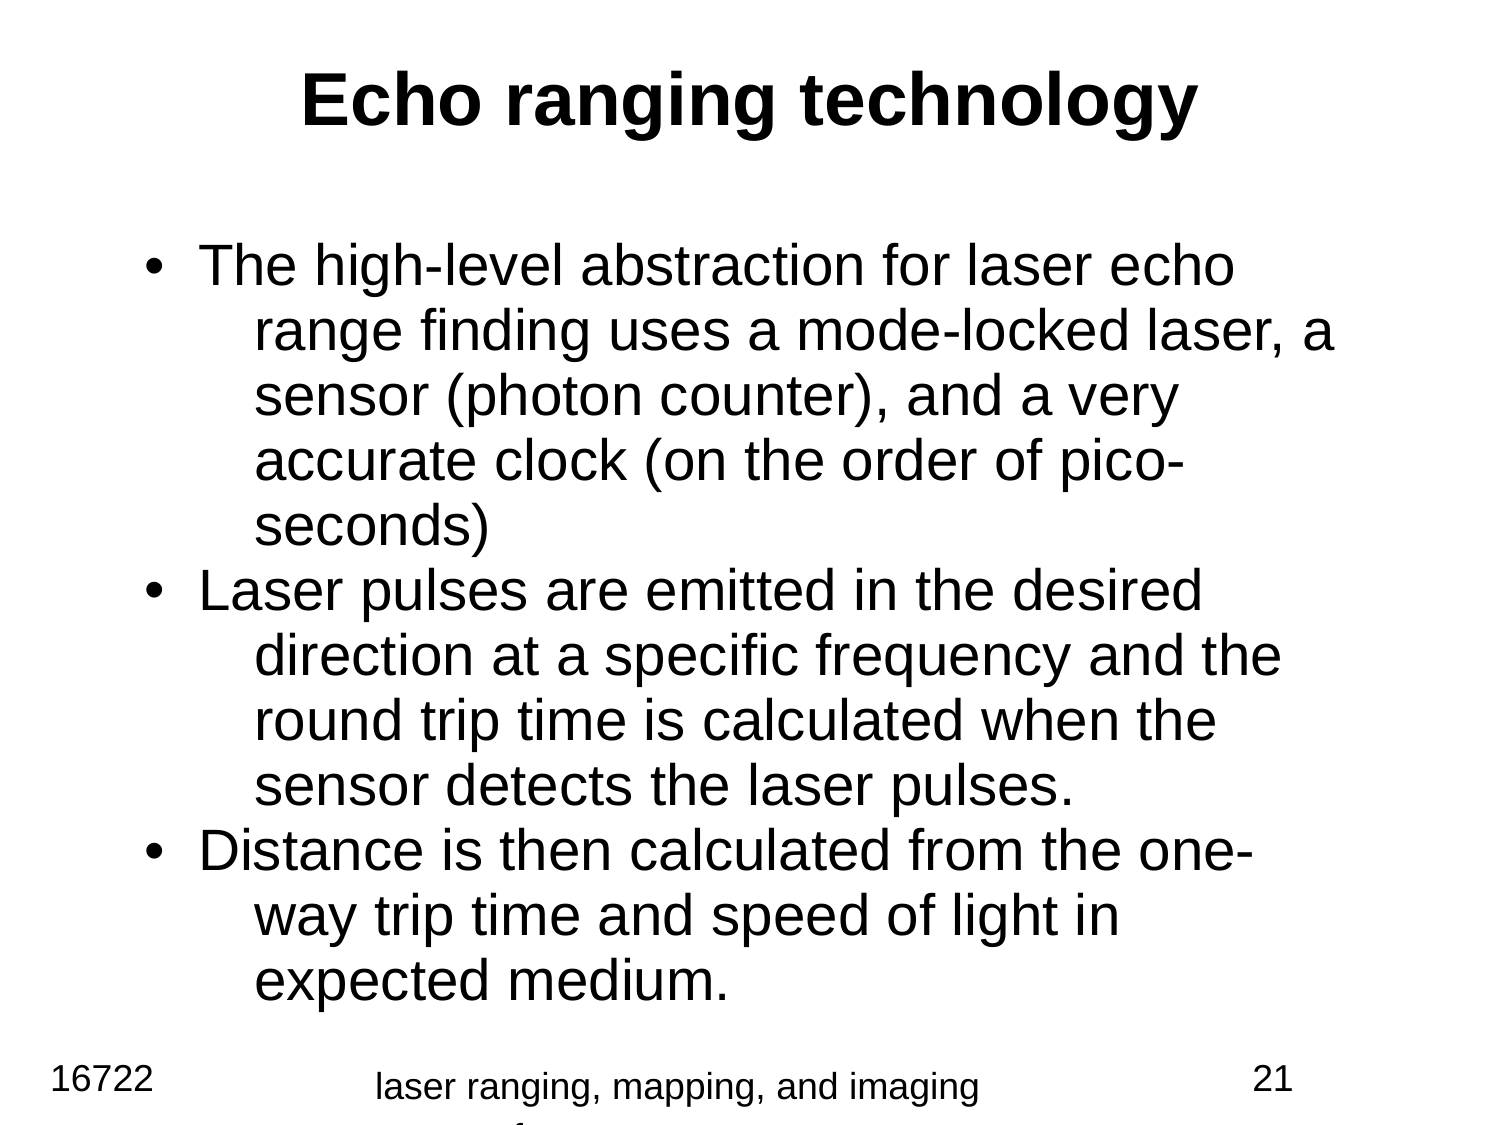

# Echo ranging technology
The high-level abstraction for laser echo range finding uses a mode-locked laser, a sensor (photon counter), and a very accurate clock (on the order of pico-seconds)
Laser pulses are emitted in the desired direction at a specific frequency and the round trip time is calculated when the sensor detects the laser pulses.
Distance is then calculated from the one-way trip time and speed of light in expected medium.
<date/time>16722
<footer>laser ranging, mapping, and imaging systems for
exploration robots